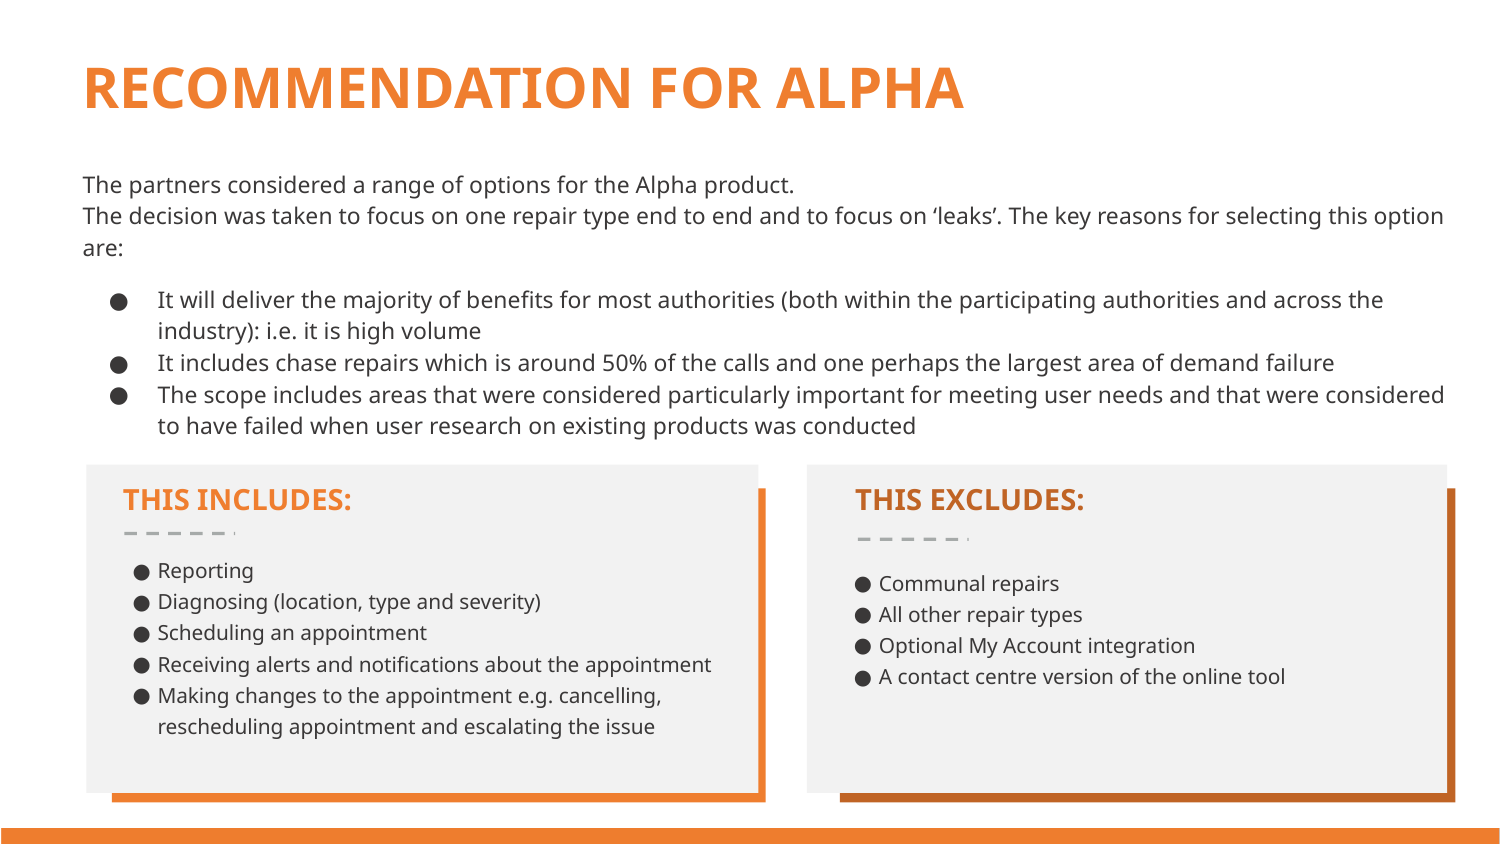

RECOMMENDATION FOR ALPHA
The partners considered a range of options for the Alpha product.
The decision was taken to focus on one repair type end to end and to focus on ‘leaks’. The key reasons for selecting this option are:
It will deliver the majority of benefits for most authorities (both within the participating authorities and across the industry): i.e. it is high volume
It includes chase repairs which is around 50% of the calls and one perhaps the largest area of demand failure
The scope includes areas that were considered particularly important for meeting user needs and that were considered to have failed when user research on existing products was conducted
THIS INCLUDES:
THIS EXCLUDES:
Reporting
Diagnosing (location, type and severity)
Scheduling an appointment
Receiving alerts and notifications about the appointment
Making changes to the appointment e.g. cancelling, rescheduling appointment and escalating the issue
Communal repairs
All other repair types
Optional My Account integration
A contact centre version of the online tool